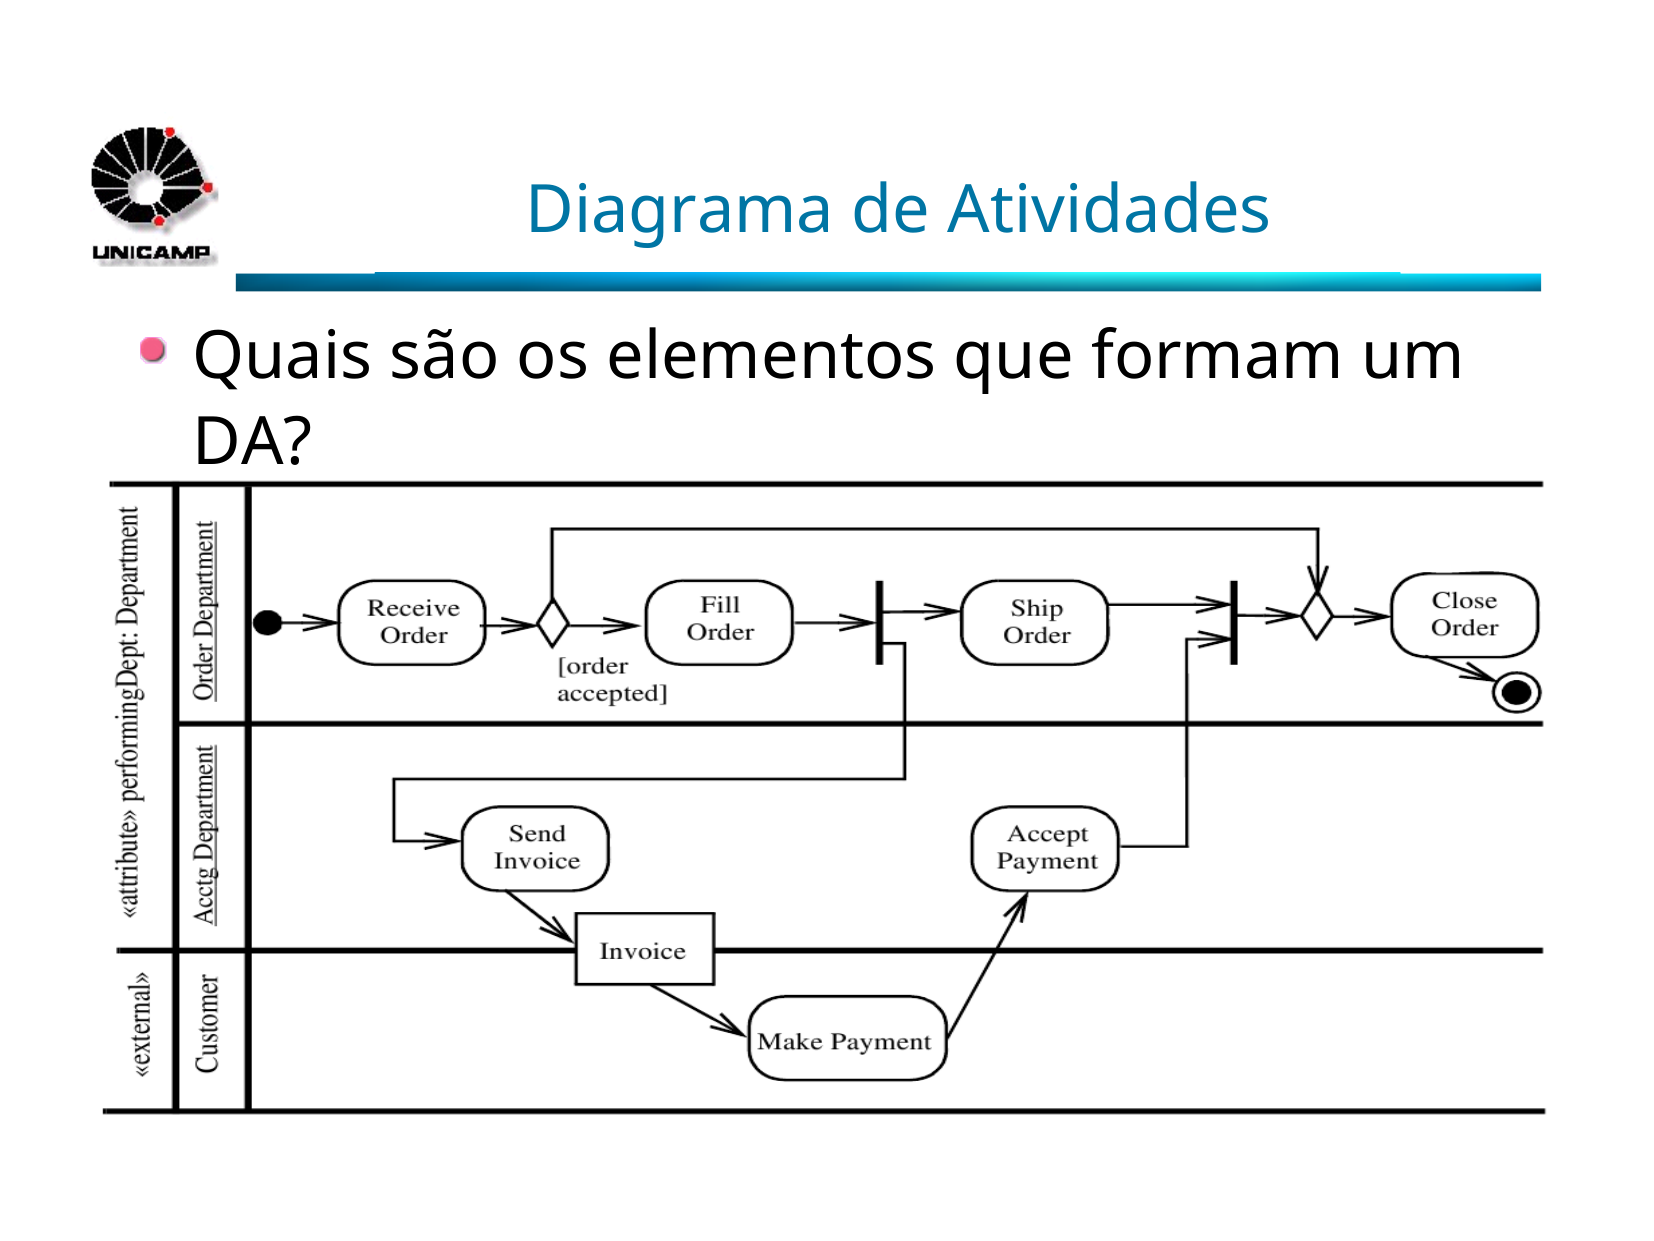

# Diagrama de Atividades
Quais são os elementos que formam um DA?